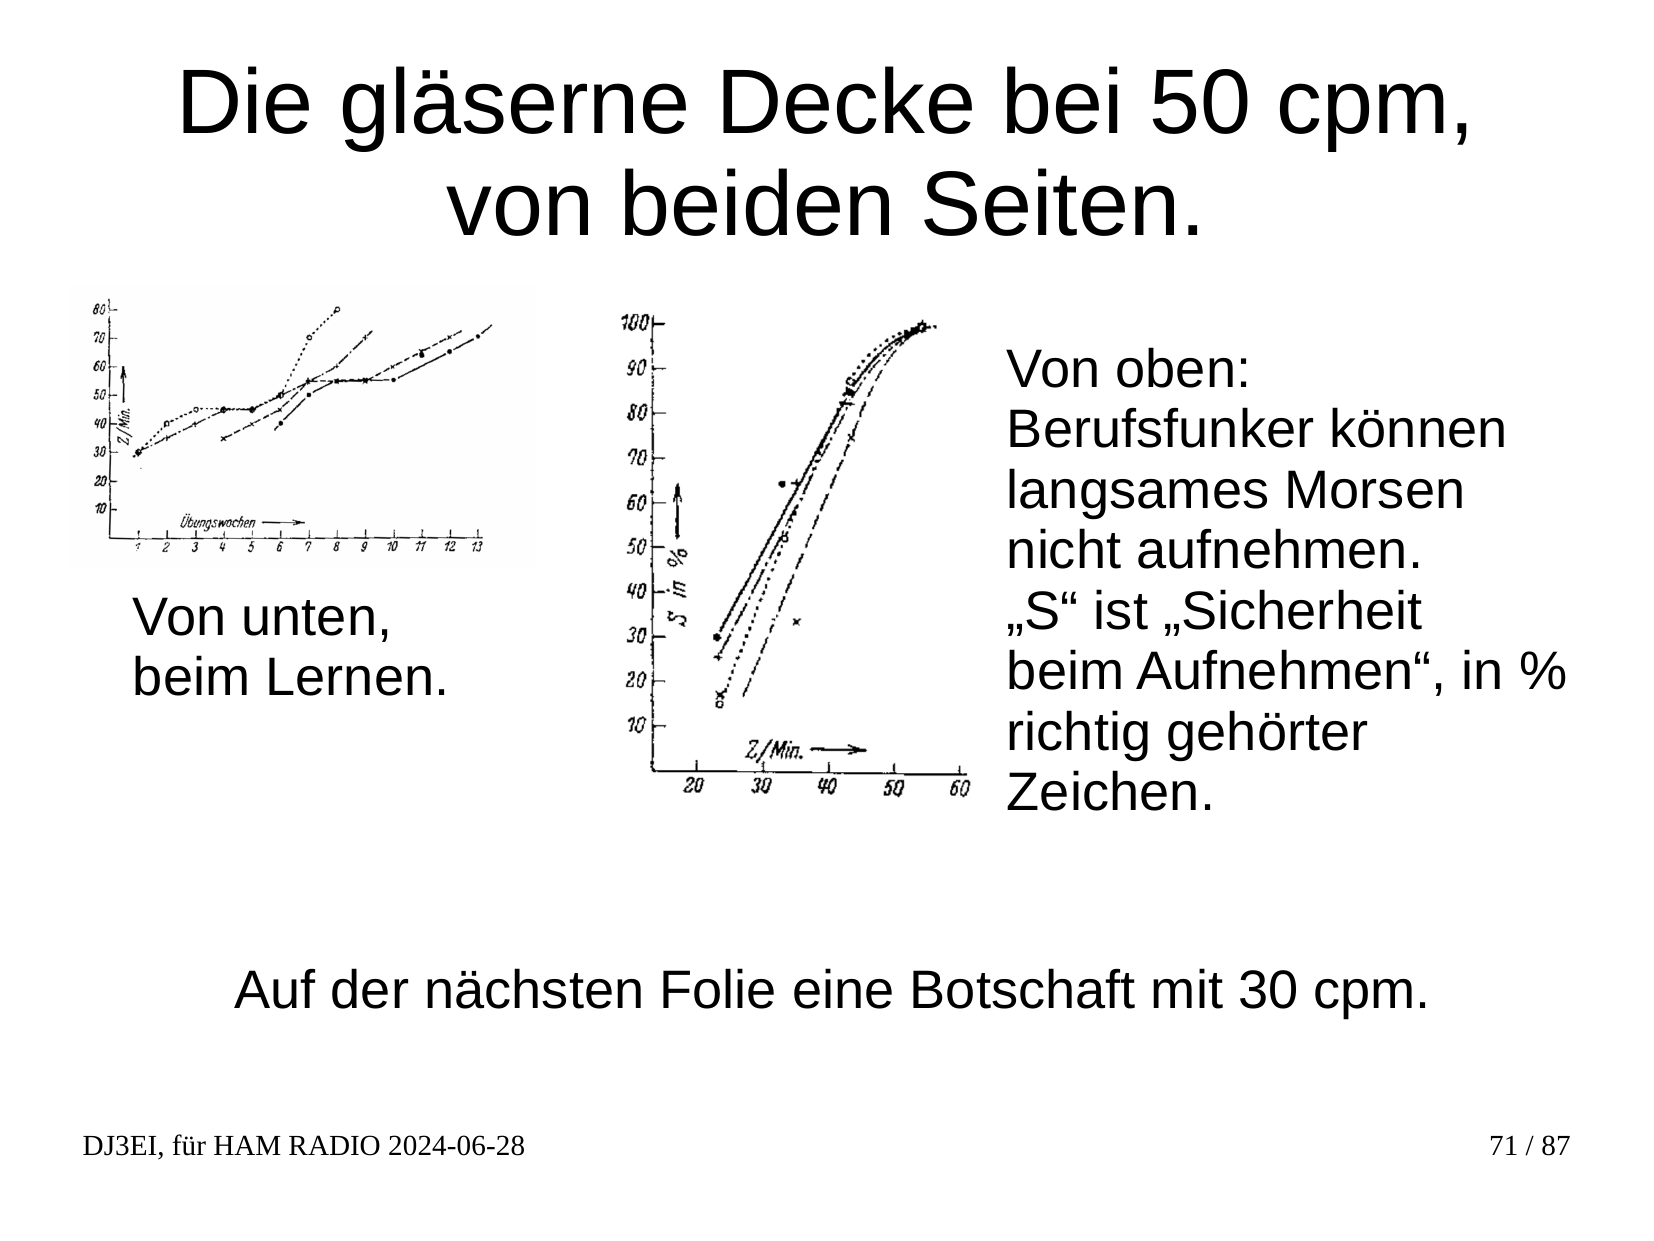

# Die gläserne Decke bei 50 cpm, von beiden Seiten.
Von oben:
Berufsfunker können
langsames Morsen nicht aufnehmen.
„S“ ist „Sicherheit
beim Aufnehmen“, in % richtig gehörter Zeichen.
Von unten,
beim Lernen.
Auf der nächsten Folie eine Botschaft mit 30 cpm.
71